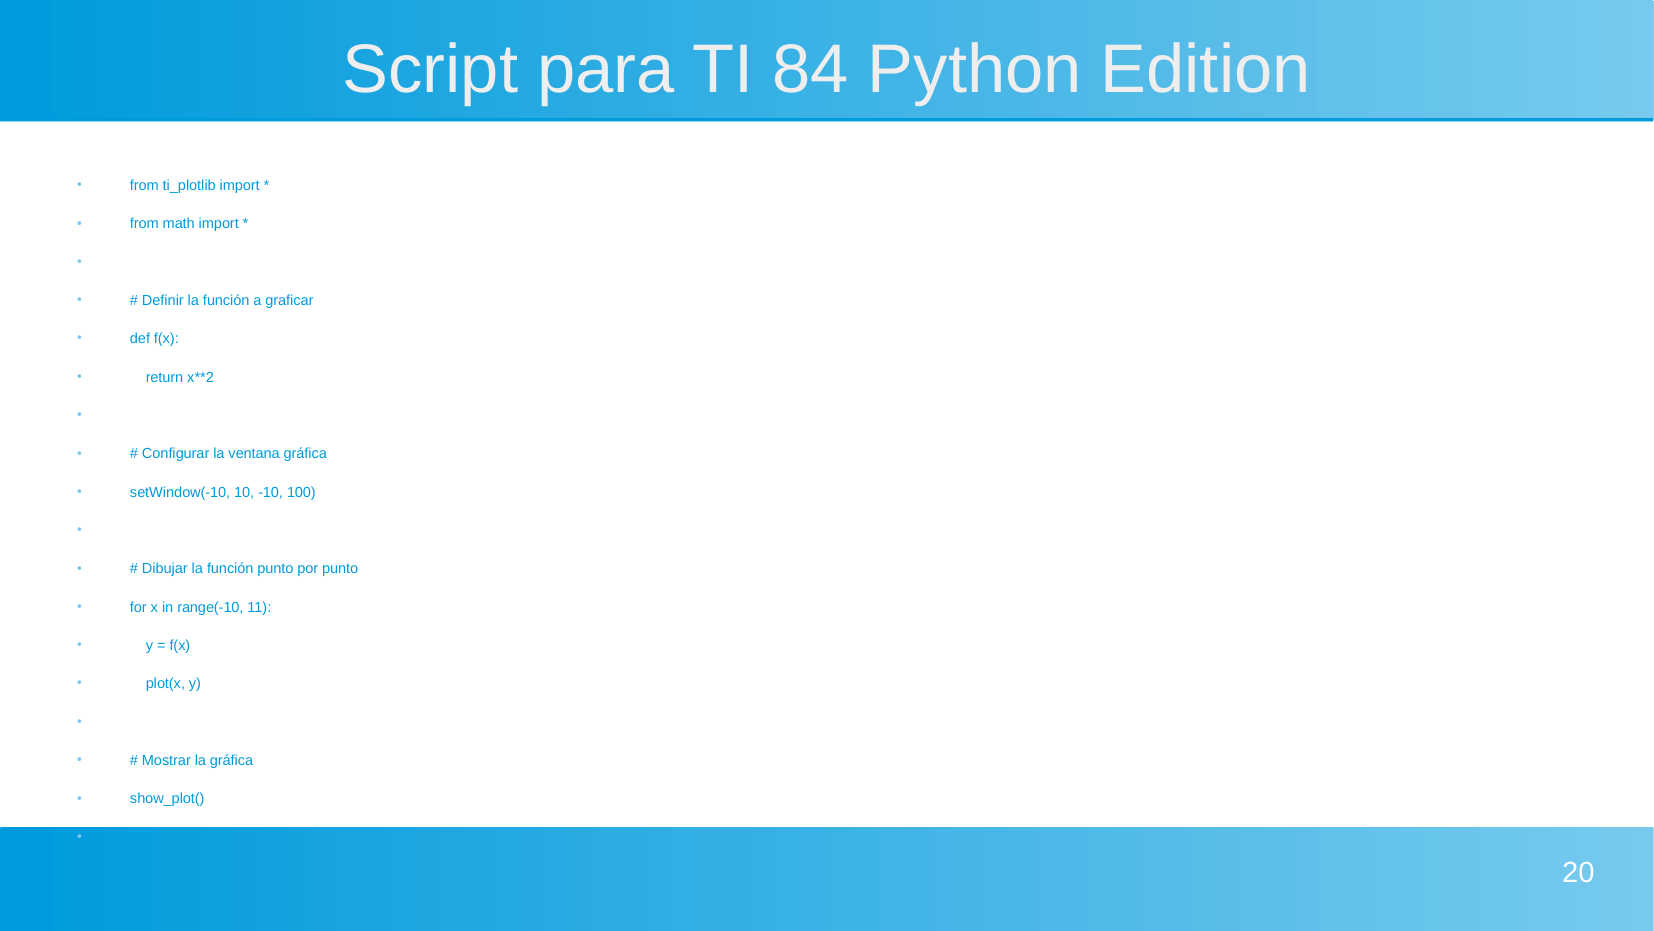

# Script para TI 84 Python Edition
from ti_plotlib import *
from math import *
# Definir la función a graficar
def f(x):
 return x**2
# Configurar la ventana gráfica
setWindow(-10, 10, -10, 100)
# Dibujar la función punto por punto
for x in range(-10, 11):
 y = f(x)
 plot(x, y)
# Mostrar la gráfica
show_plot()
20